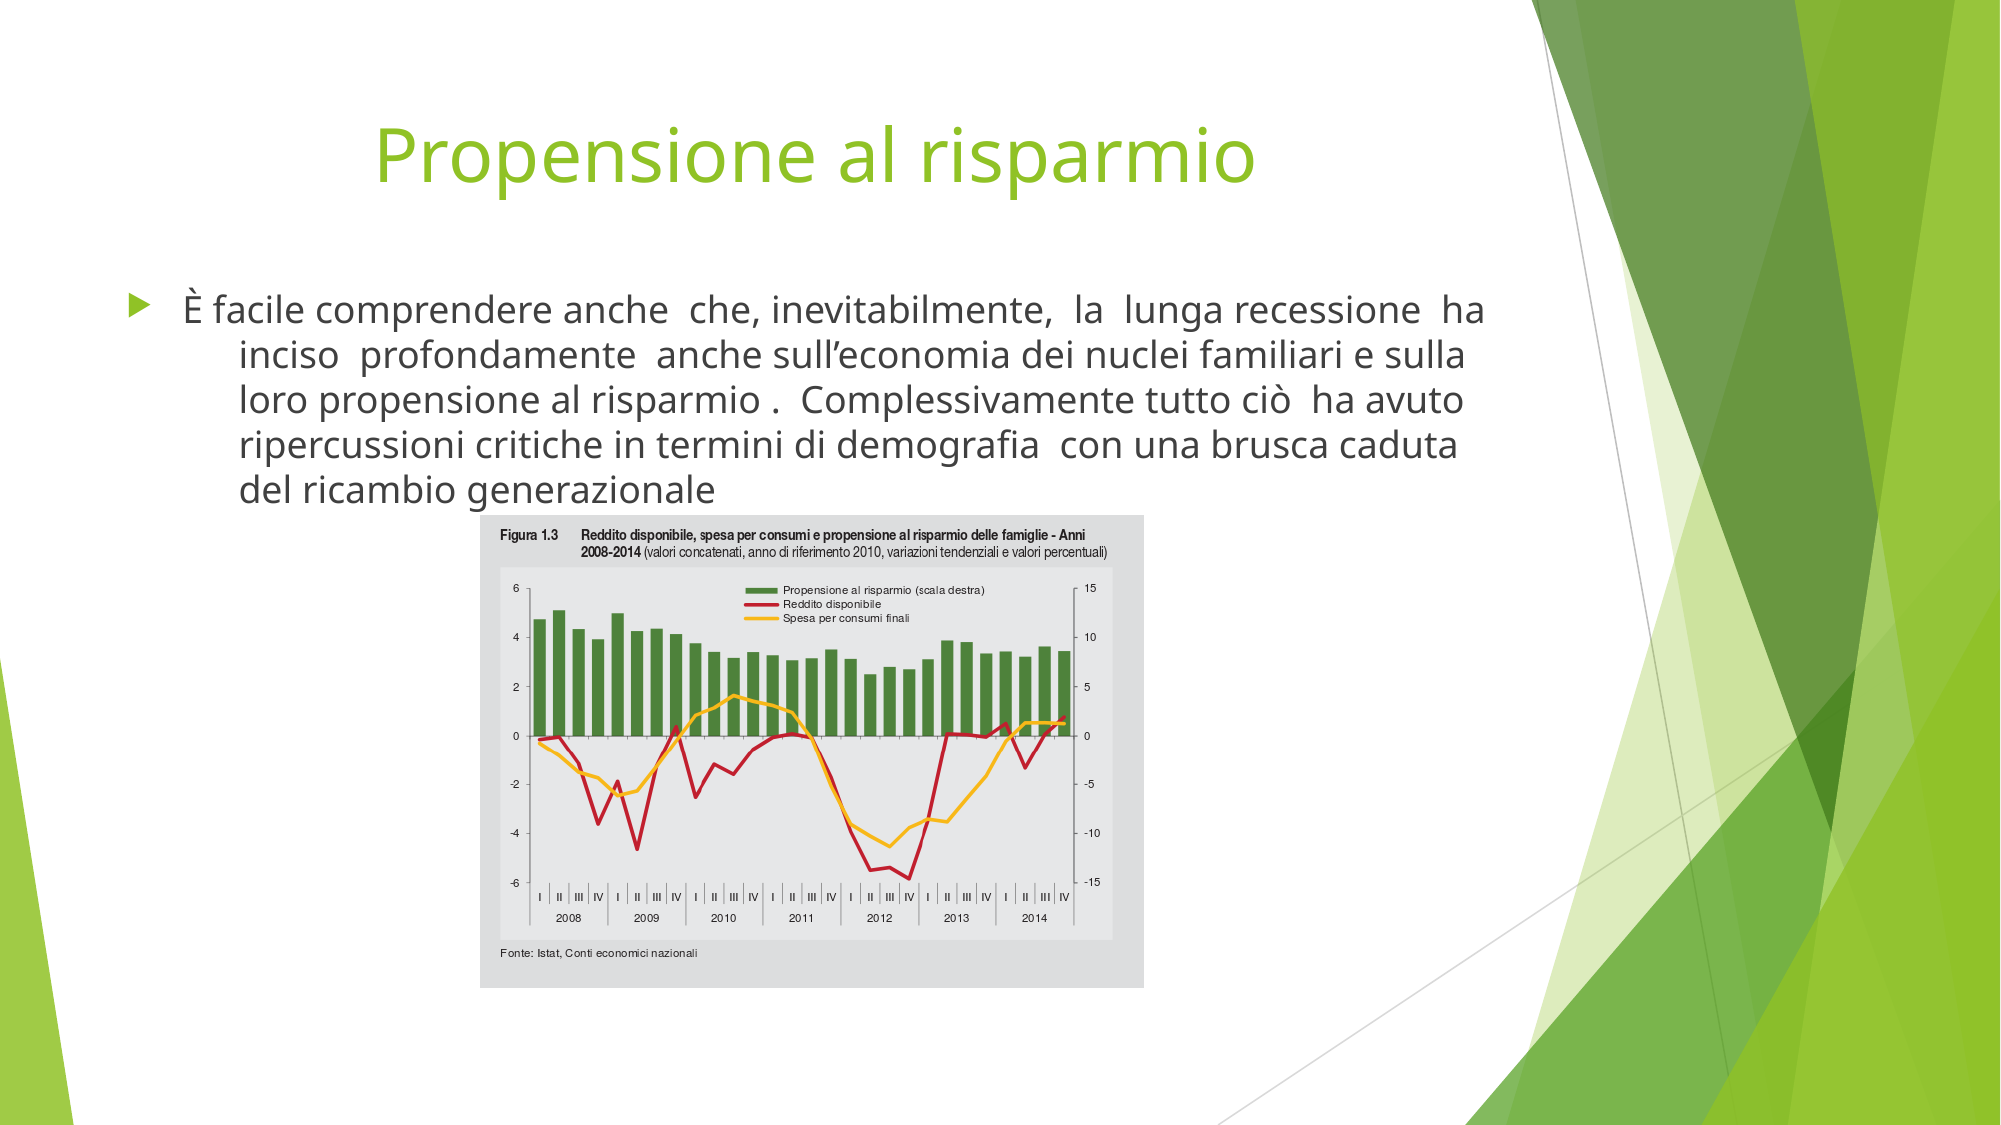

# Propensione al risparmio
È facile comprendere anche che, inevitabilmente, la lunga recessione ha inciso profondamente anche sull’economia dei nuclei familiari e sulla loro propensione al risparmio . Complessivamente tutto ciò ha avuto ripercussioni critiche in termini di demografia con una brusca caduta del ricambio generazionale